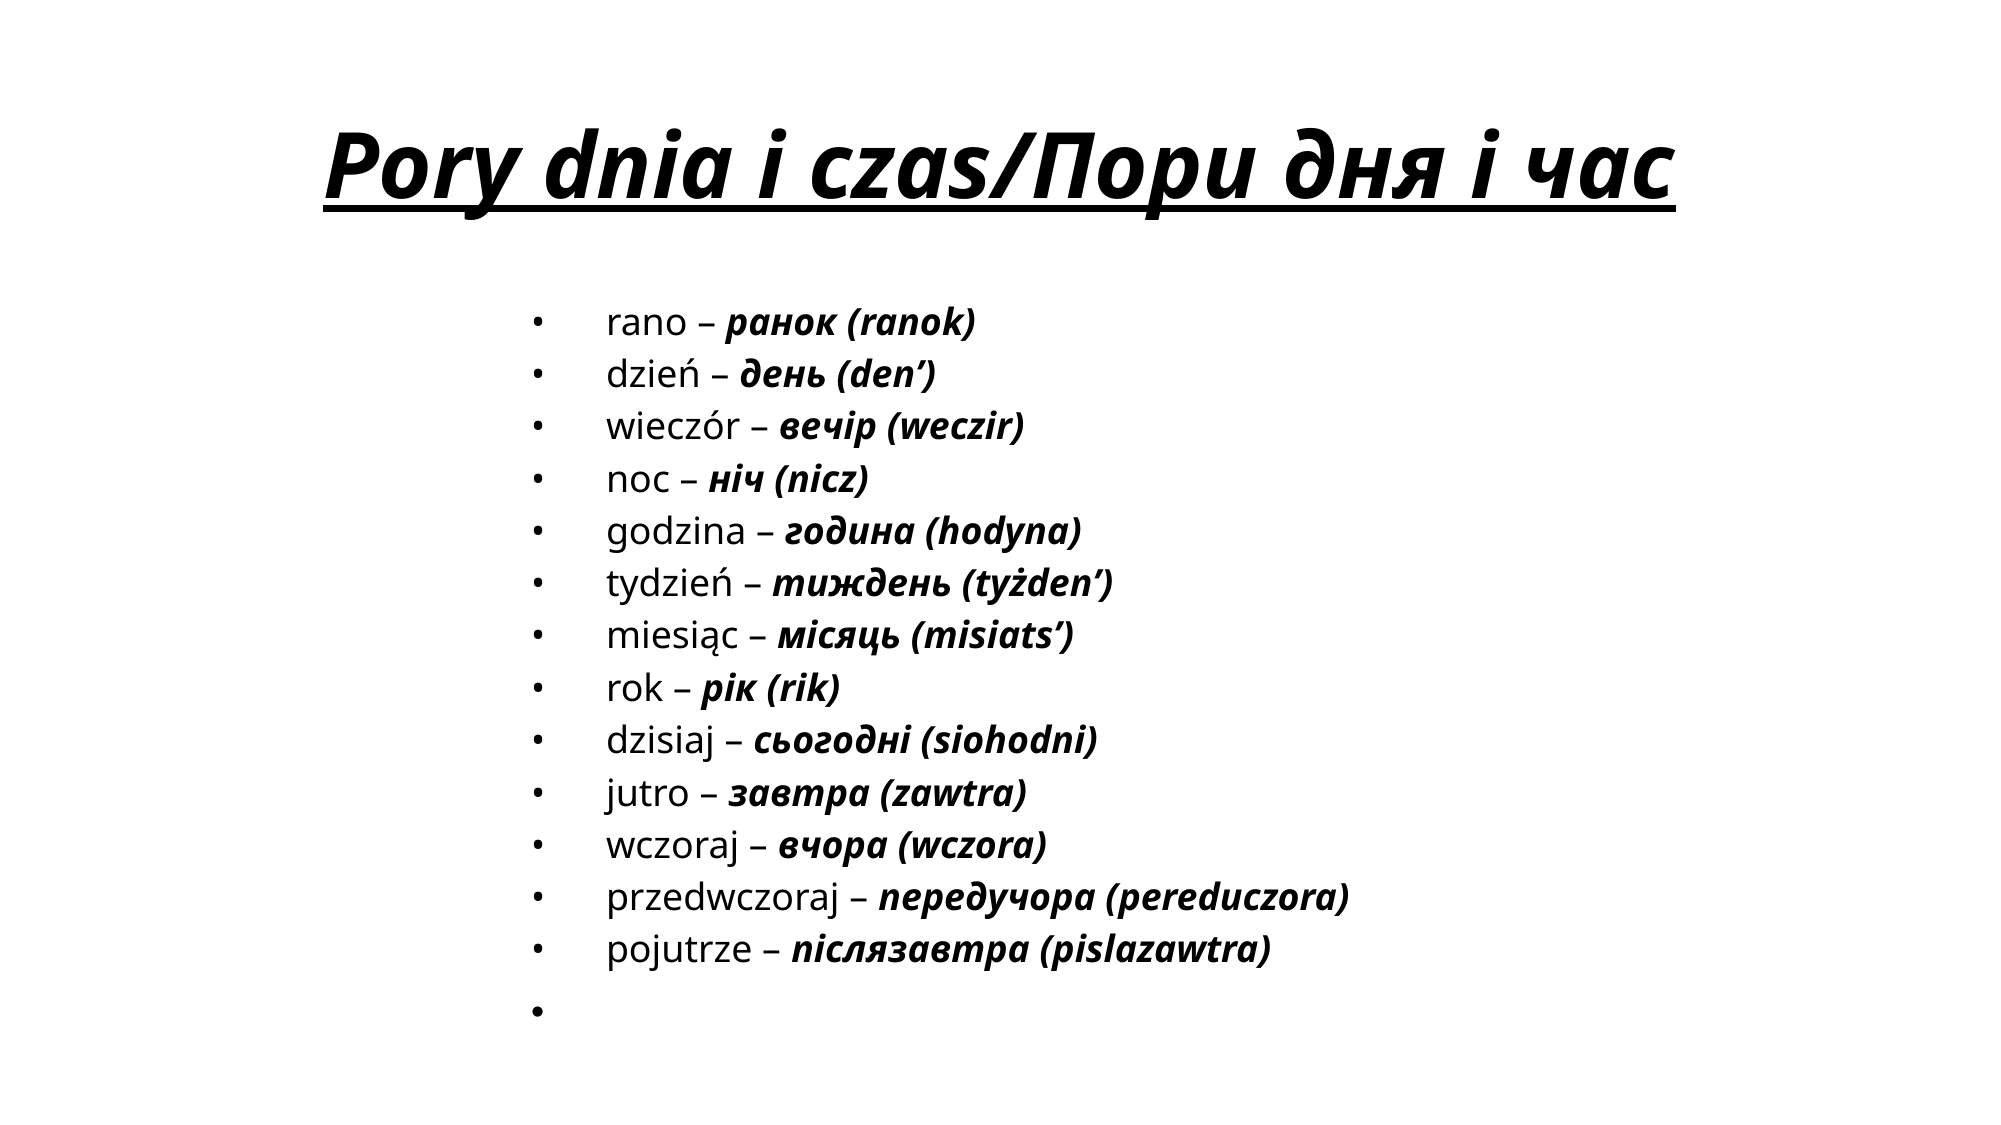

# Pory dnia i czas/Пори дня і час
•	rano – ранок (ranok)
•	dzień – день (denʹ)
•	wieczór – вечір (weczir)
•	noc – ніч (nicz)
•	godzina – година (hodyna)
•	tydzień – тиждень (tyżdenʹ)
•	miesiąc – місяць (misiatsʹ)
•	rok – рік (rik)
•	dzisiaj – сьогодні (siohodni)
•	jutro – завтра (zawtra)
•	wczoraj – вчора (wczora)
•	przedwczoraj – передучора (pereduczora)
•	pojutrze – післязавтра (pislazawtra)